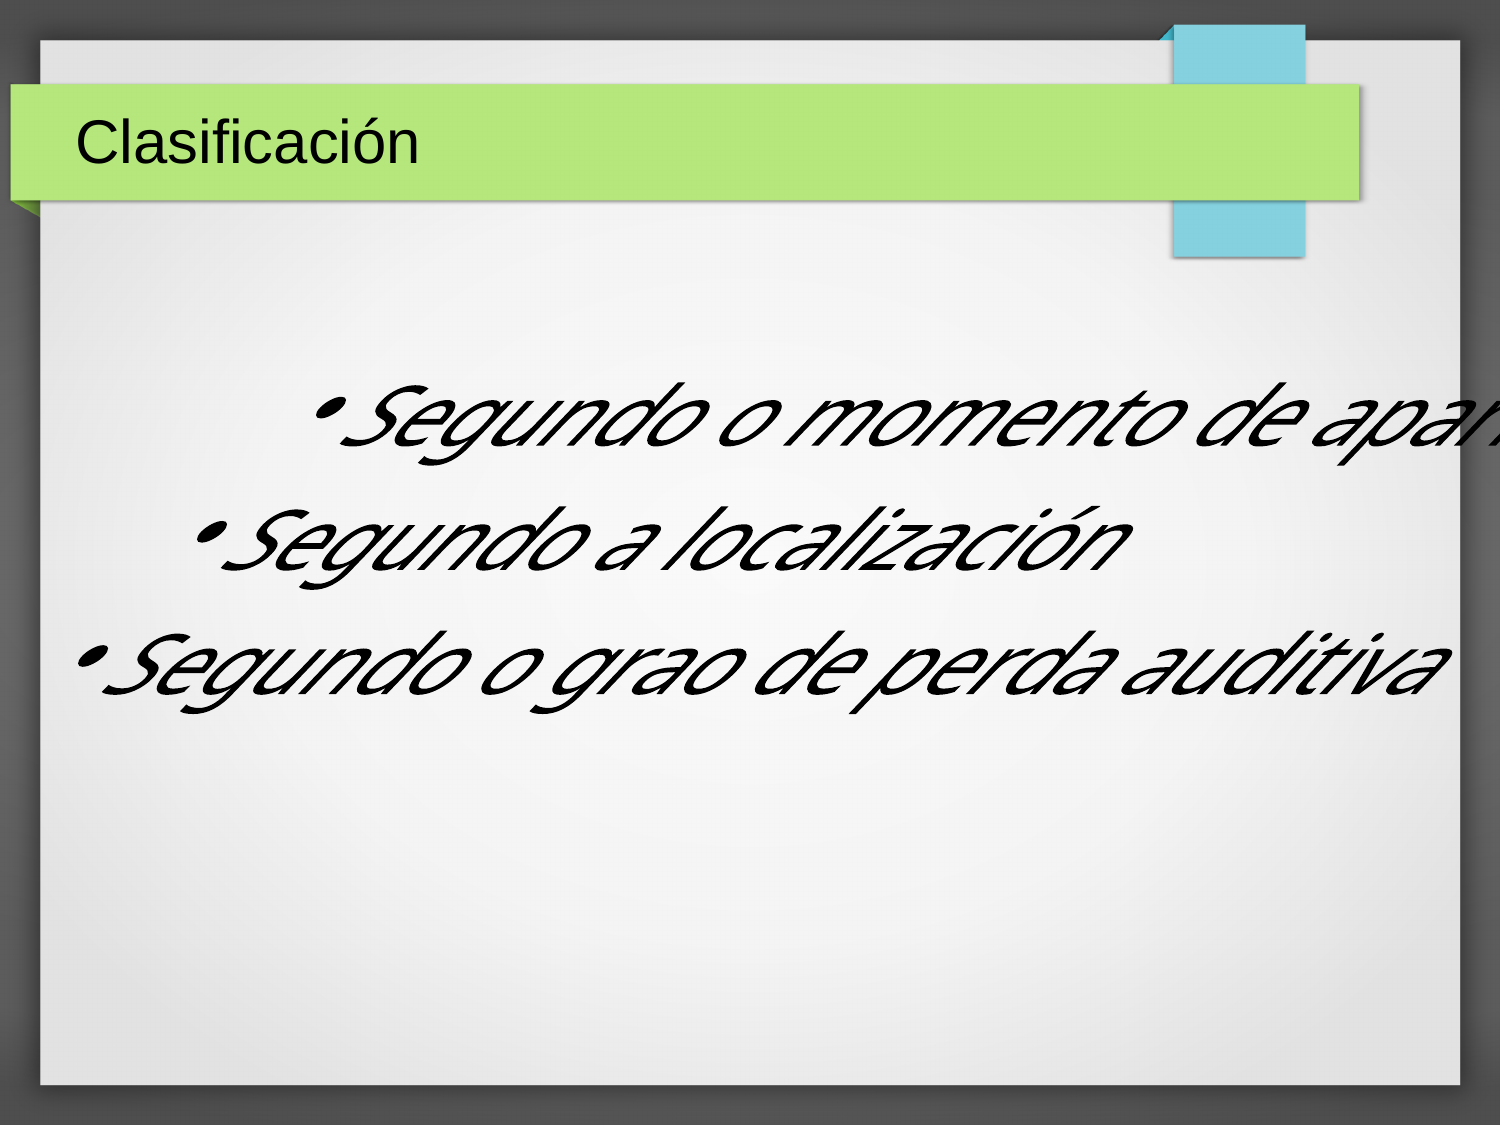

Clasificación
Segundo o momento de aparición
Segundo a localización
Segundo o grao de perda auditiva